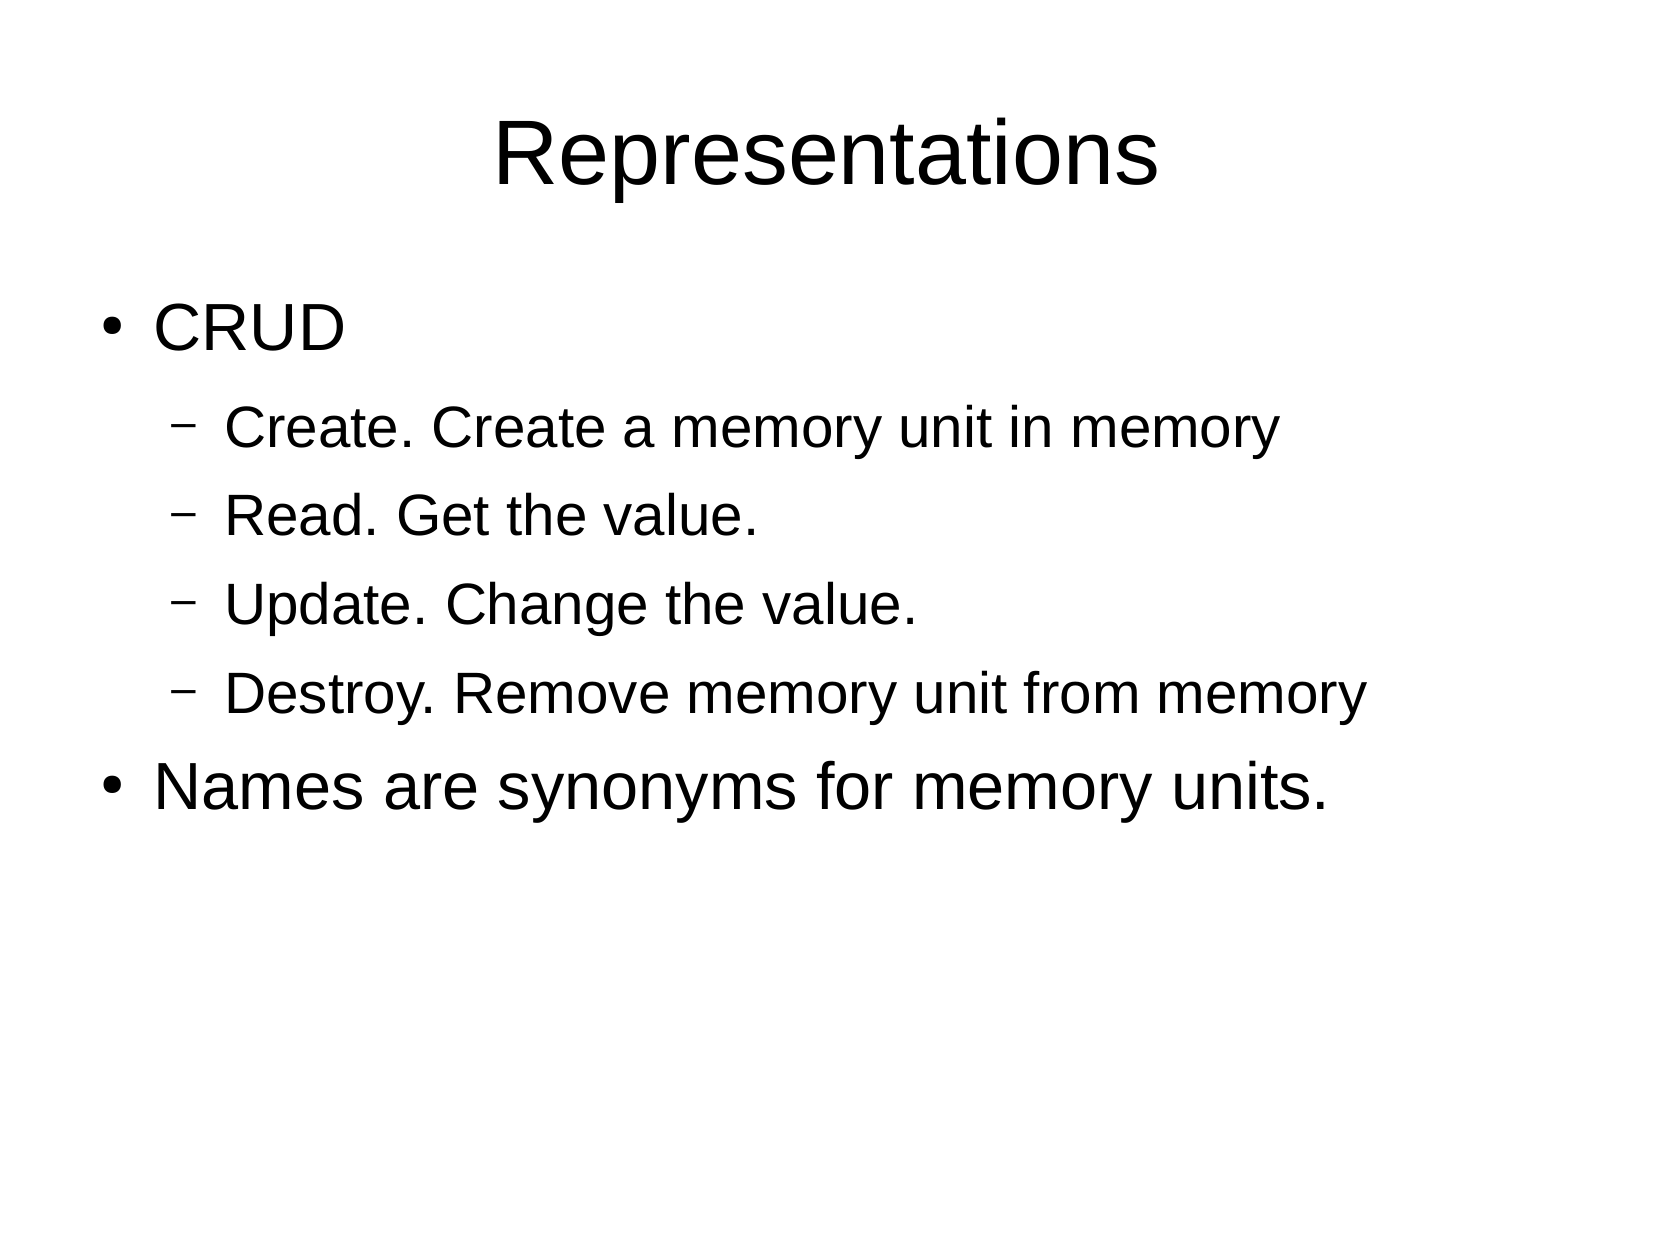

# Representations
CRUD
Create. Create a memory unit in memory
Read. Get the value.
Update. Change the value.
Destroy. Remove memory unit from memory
Names are synonyms for memory units.